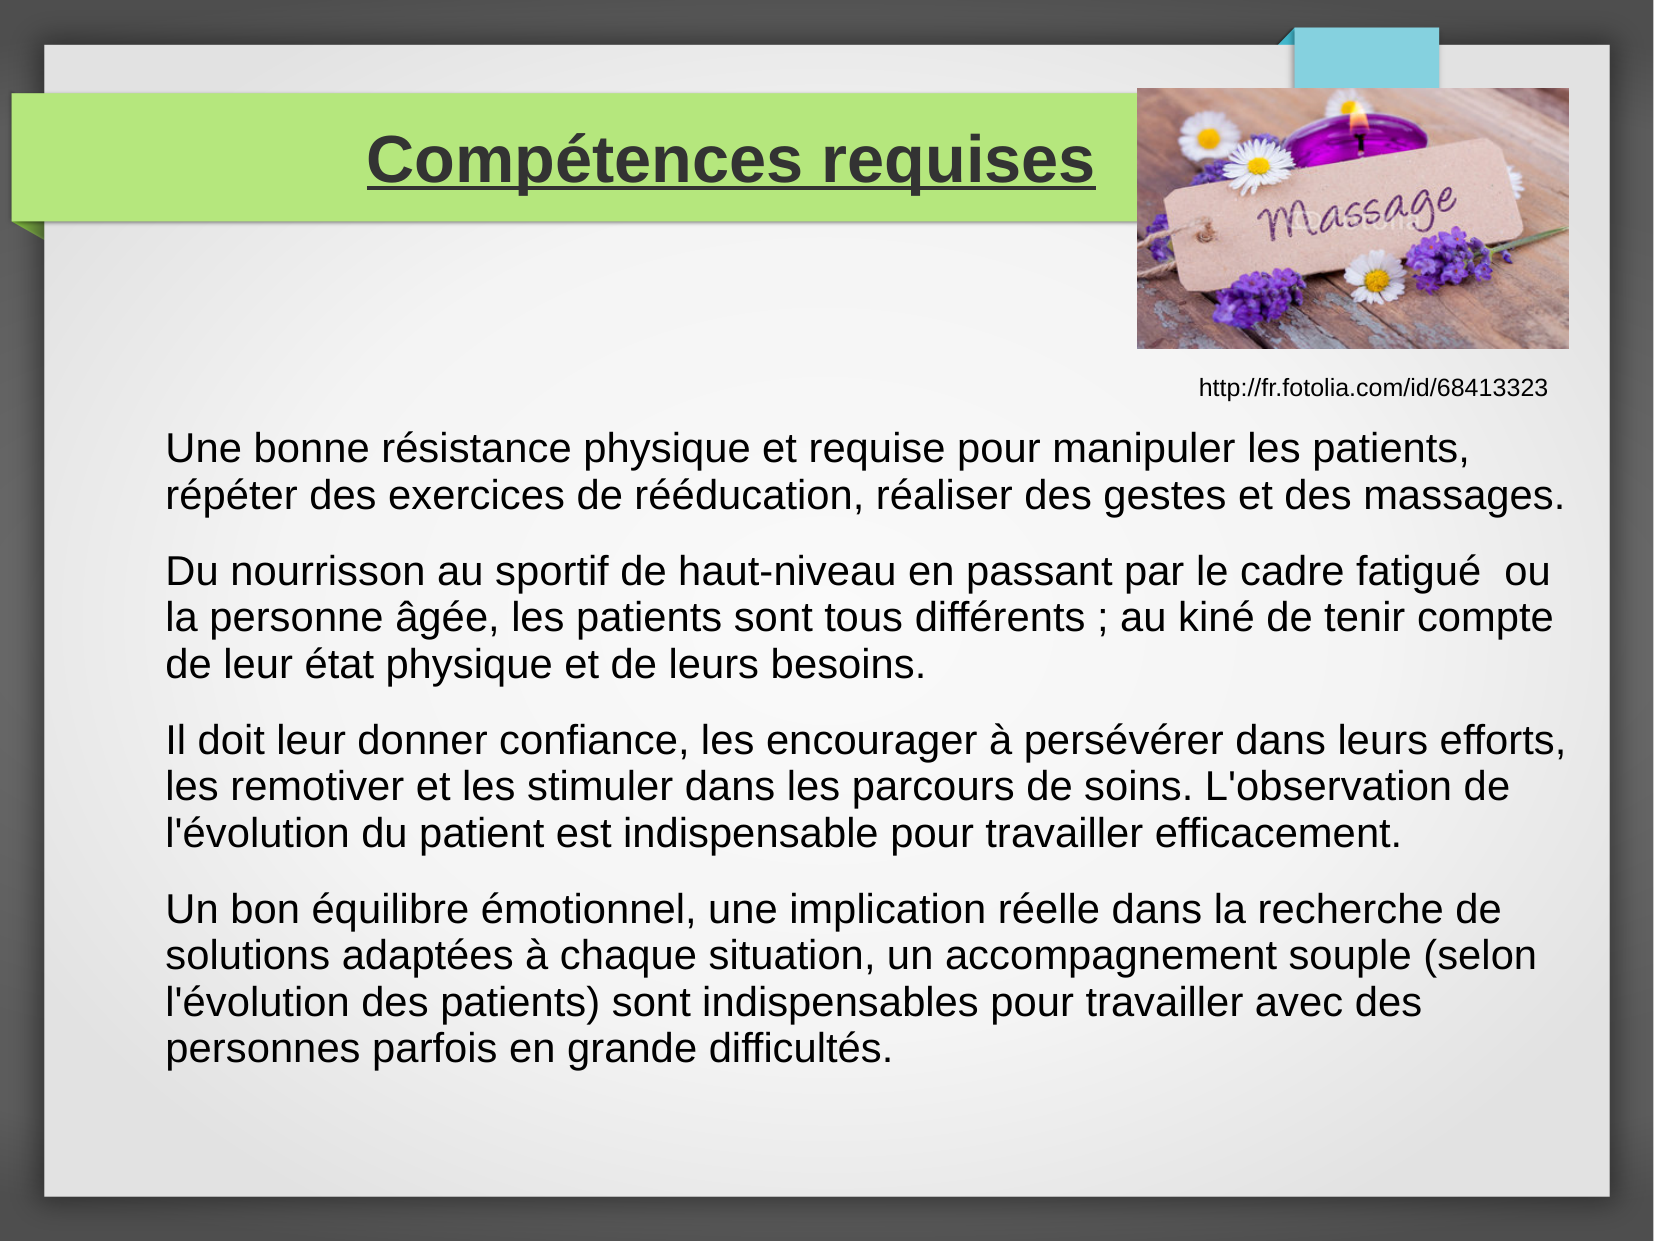

# Compétences requises
http://fr.fotolia.com/id/68413323
Une bonne résistance physique et requise pour manipuler les patients, répéter des exercices de rééducation, réaliser des gestes et des massages.
Du nourrisson au sportif de haut-niveau en passant par le cadre fatigué ou la personne âgée, les patients sont tous différents ; au kiné de tenir compte de leur état physique et de leurs besoins.
Il doit leur donner confiance, les encourager à persévérer dans leurs efforts, les remotiver et les stimuler dans les parcours de soins. L'observation de l'évolution du patient est indispensable pour travailler efficacement.
Un bon équilibre émotionnel, une implication réelle dans la recherche de solutions adaptées à chaque situation, un accompagnement souple (selon l'évolution des patients) sont indispensables pour travailler avec des personnes parfois en grande difficultés.